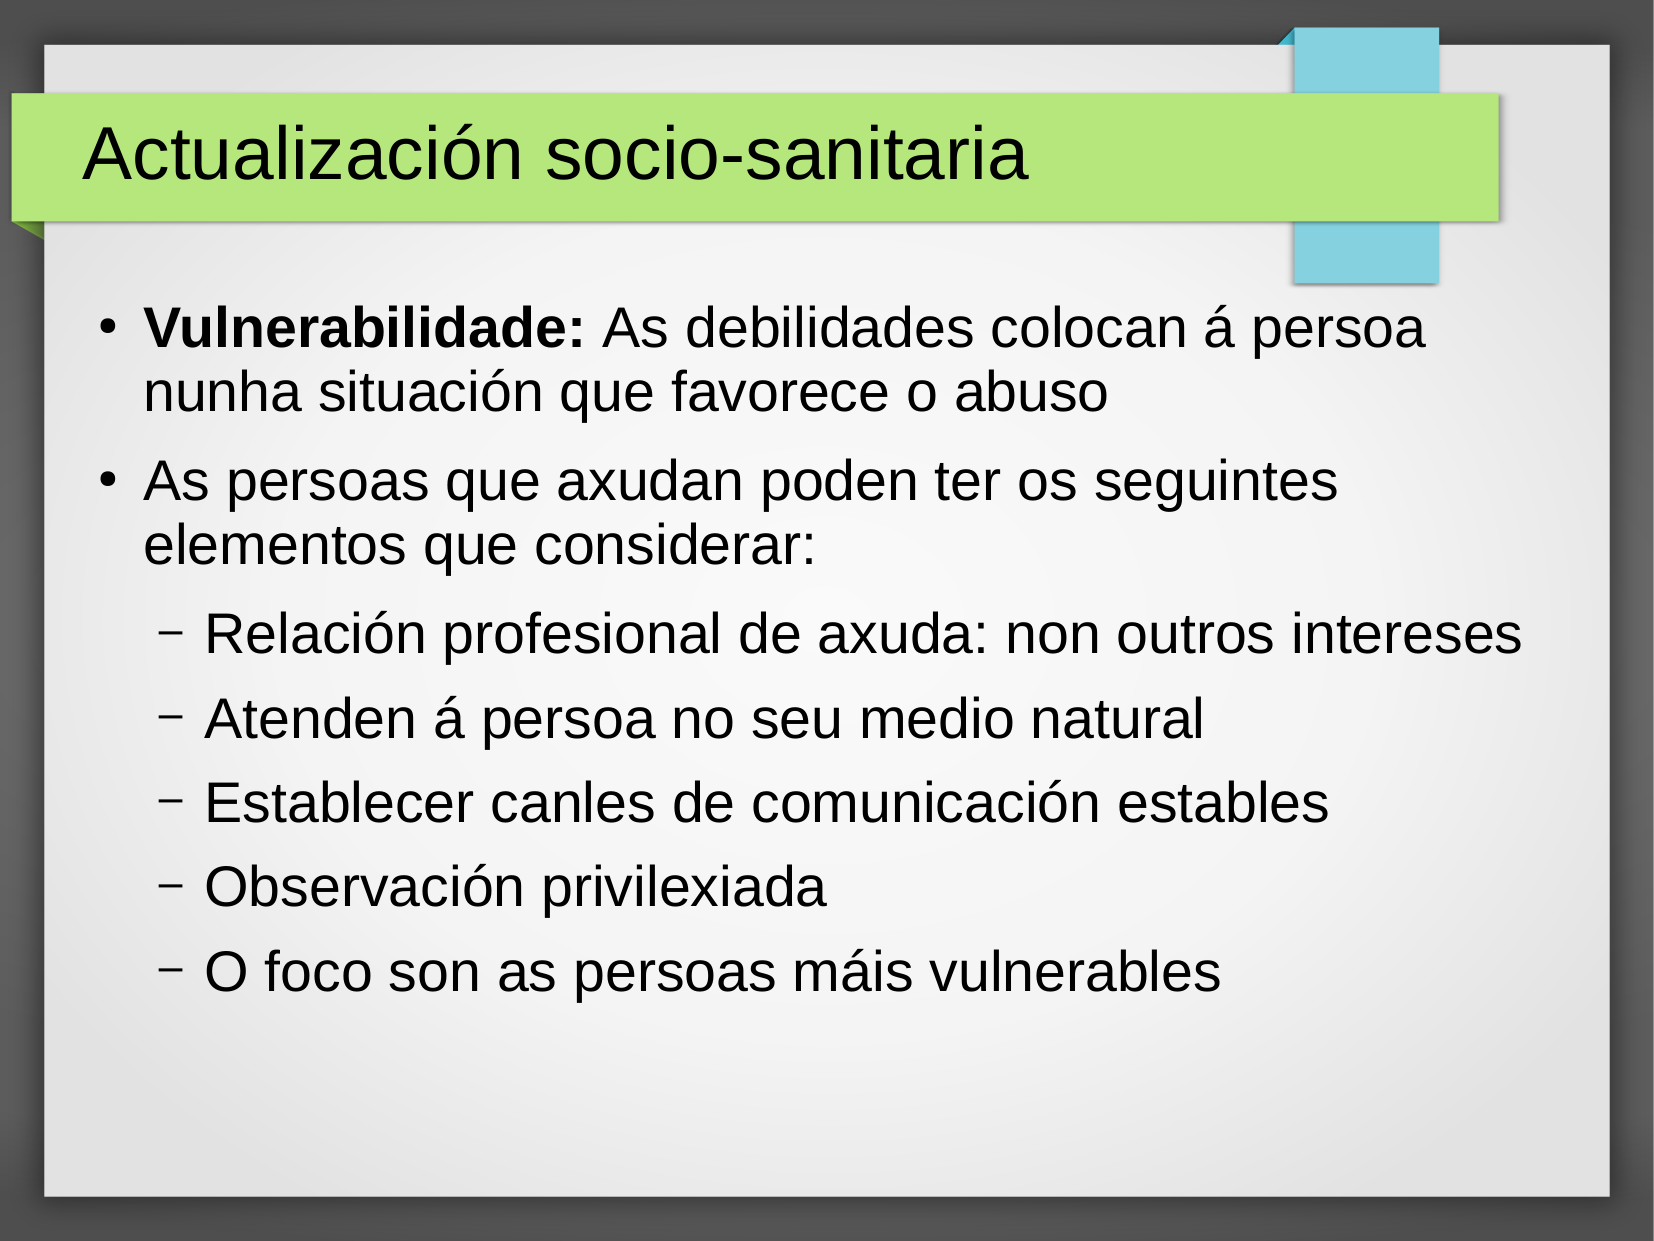

# Actualización socio-sanitaria
Vulnerabilidade: As debilidades colocan á persoa nunha situación que favorece o abuso
As persoas que axudan poden ter os seguintes elementos que considerar:
Relación profesional de axuda: non outros intereses
Atenden á persoa no seu medio natural
Establecer canles de comunicación estables
Observación privilexiada
O foco son as persoas máis vulnerables